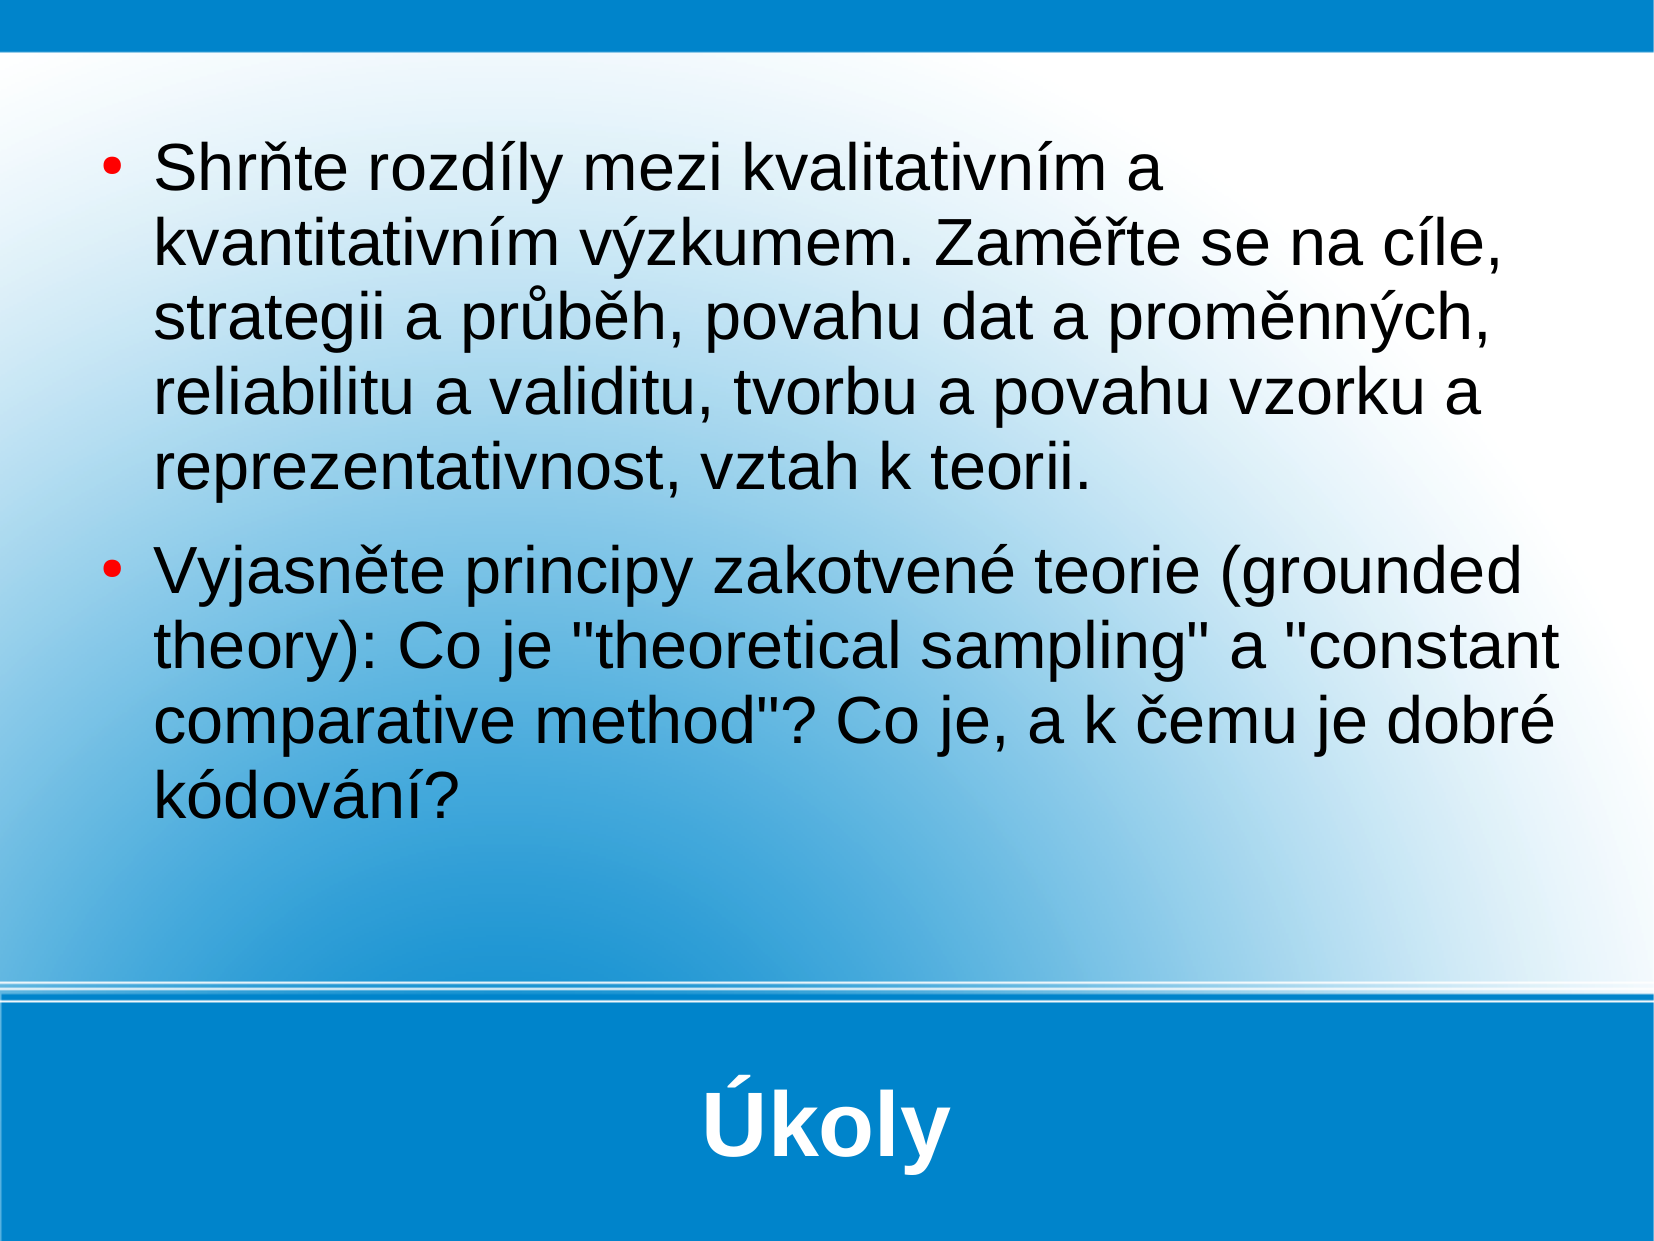

Shrňte rozdíly mezi kvalitativním a kvantitativním výzkumem. Zaměřte se na cíle, strategii a průběh, povahu dat a proměnných, reliabilitu a validitu, tvorbu a povahu vzorku a reprezentativnost, vztah k teorii.
Vyjasněte principy zakotvené teorie (grounded theory): Co je "theoretical sampling" a "constant comparative method"? Co je, a k čemu je dobré kódování?
# Úkoly